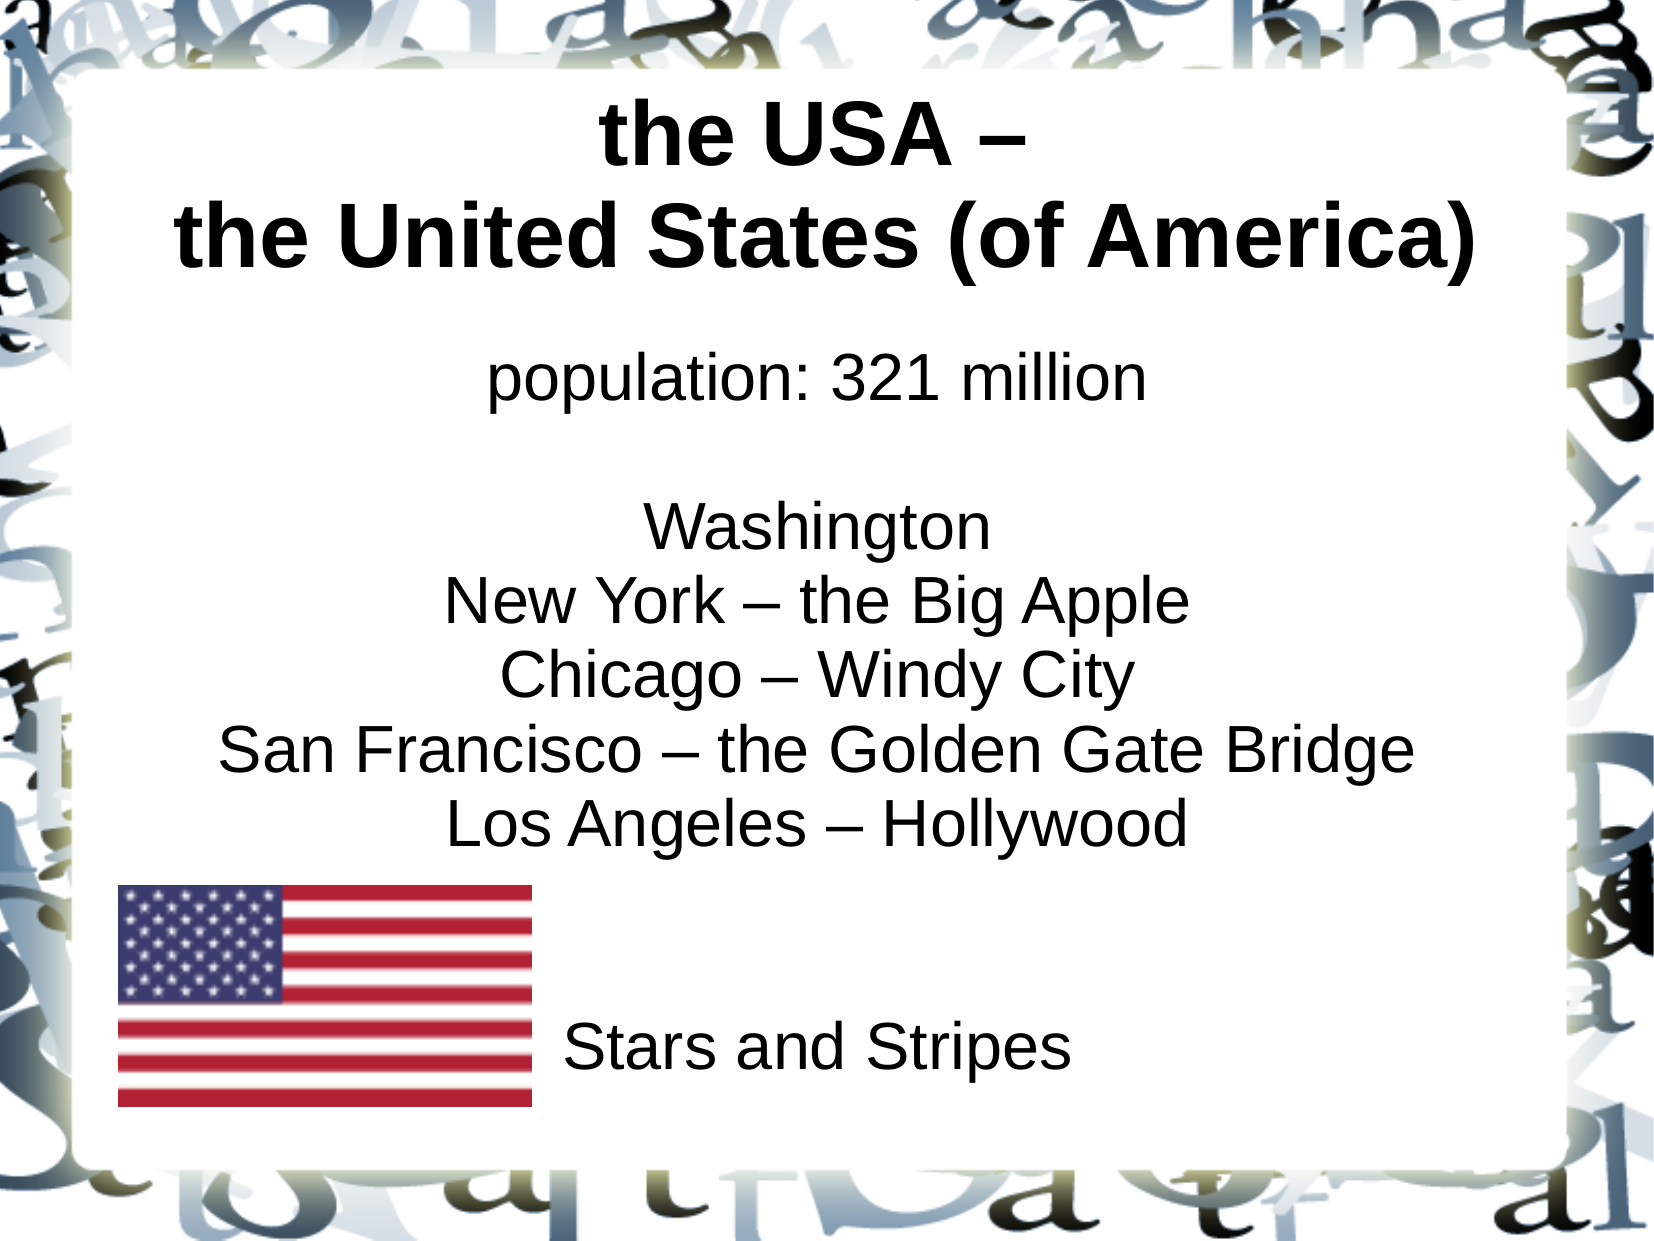

# the USA – the United States (of America)
population: 321 million
Washington
New York – the Big Apple
Chicago – Windy City
San Francisco – the Golden Gate Bridge
Los Angeles – Hollywood
Stars and Stripes